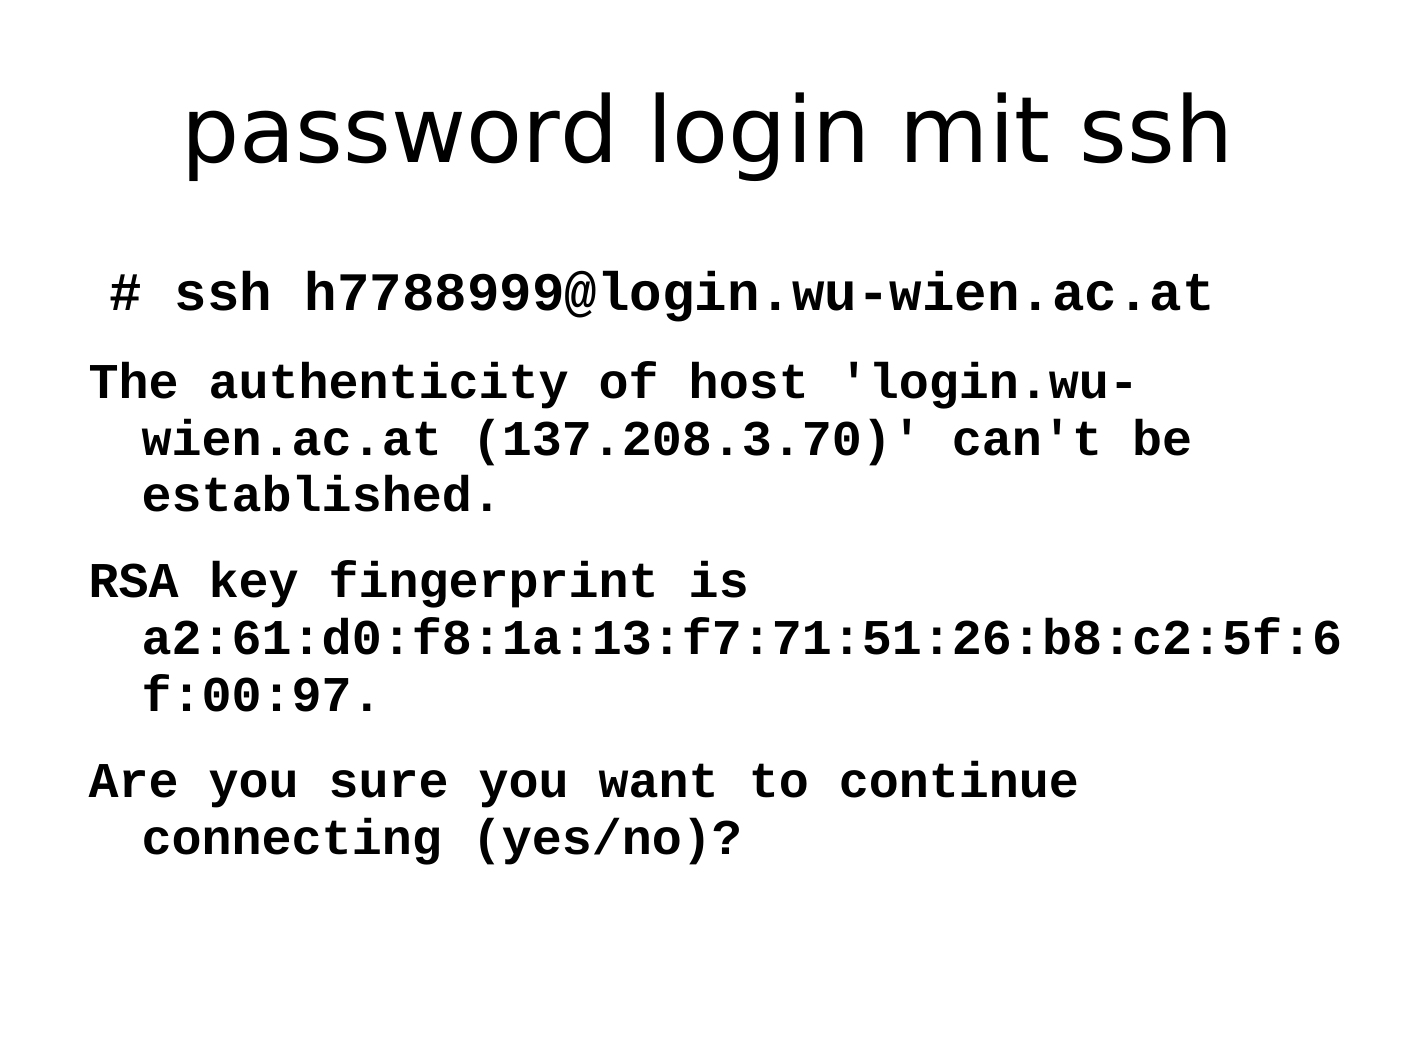

# password login mit ssh
 # ssh h7788999@login.wu-wien.ac.at
The authenticity of host 'login.wu-wien.ac.at (137.208.3.70)' can't be established.
RSA key fingerprint is a2:61:d0:f8:1a:13:f7:71:51:26:b8:c2:5f:6f:00:97.
Are you sure you want to continue connecting (yes/no)?